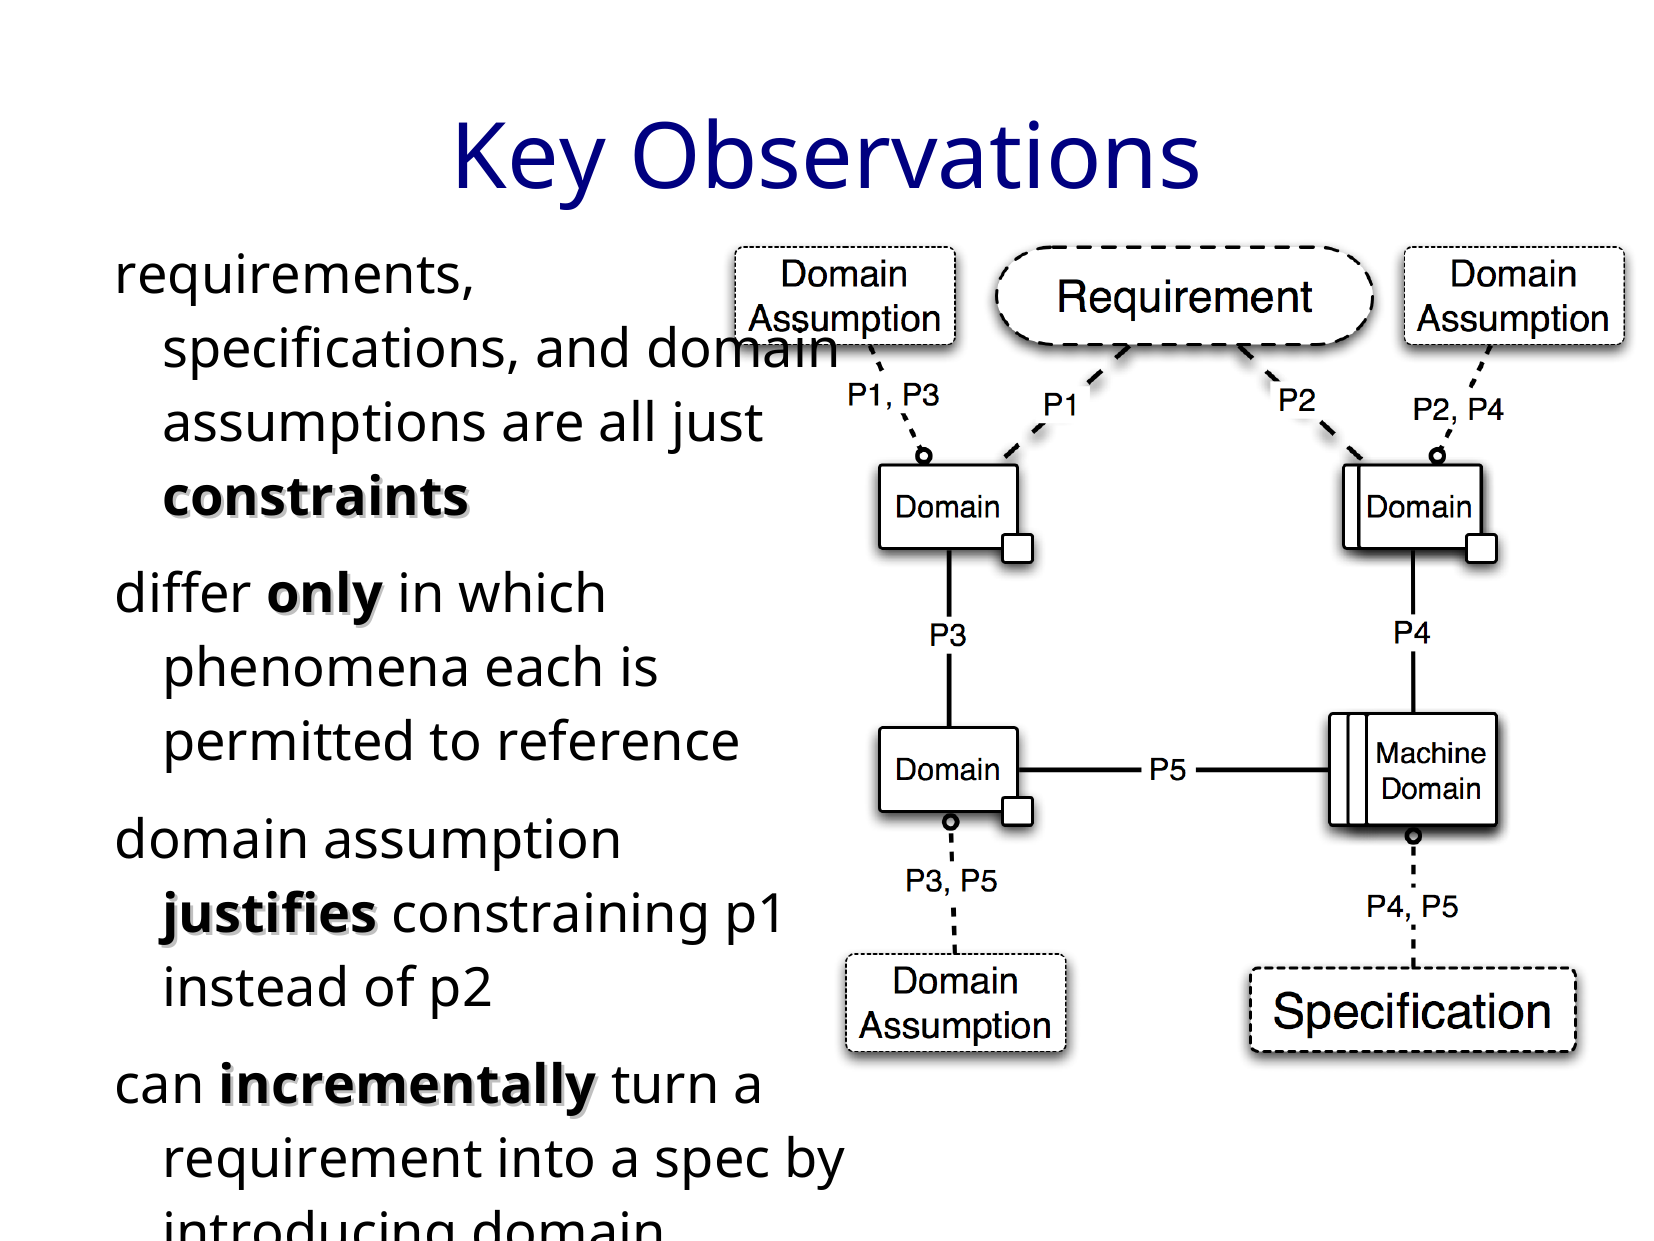

# Key Observations
requirements, specifications, and domain assumptions are all just constraints
differ only in which phenomena each is permitted to reference
domain assumption justifies constraining p1 instead of p2
can incrementally turn a requirement into a spec by introducing domain assumptions